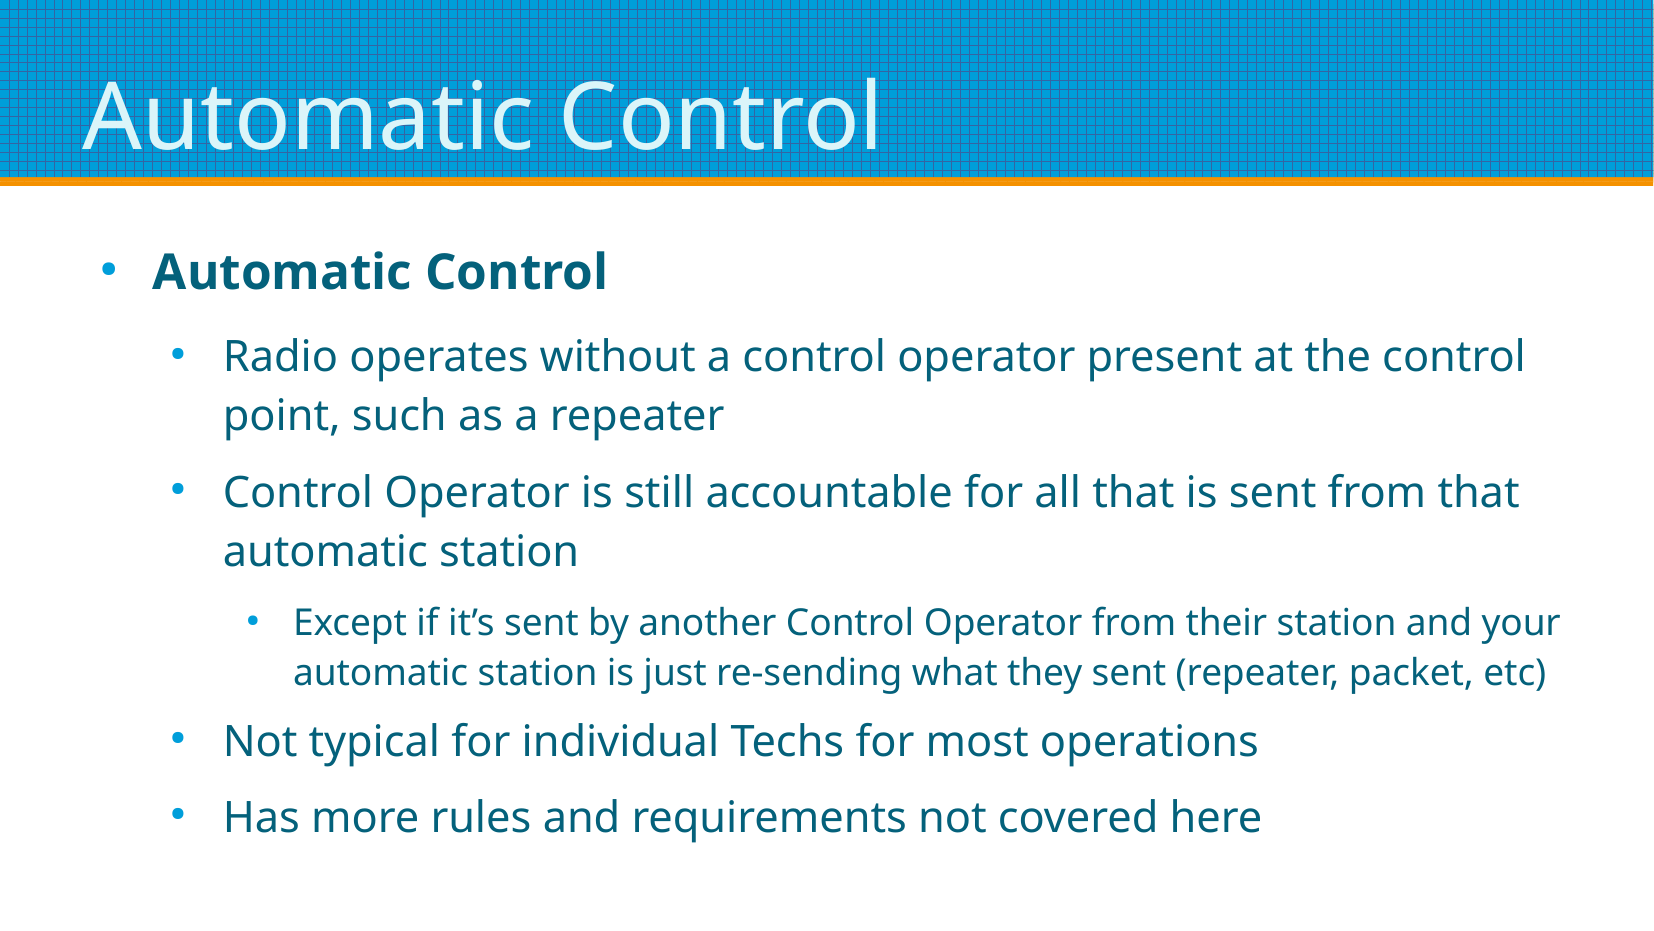

# Automatic Control
Automatic Control
Radio operates without a control operator present at the control point, such as a repeater
Control Operator is still accountable for all that is sent from that automatic station
Except if it’s sent by another Control Operator from their station and your automatic station is just re-sending what they sent (repeater, packet, etc)
Not typical for individual Techs for most operations
Has more rules and requirements not covered here